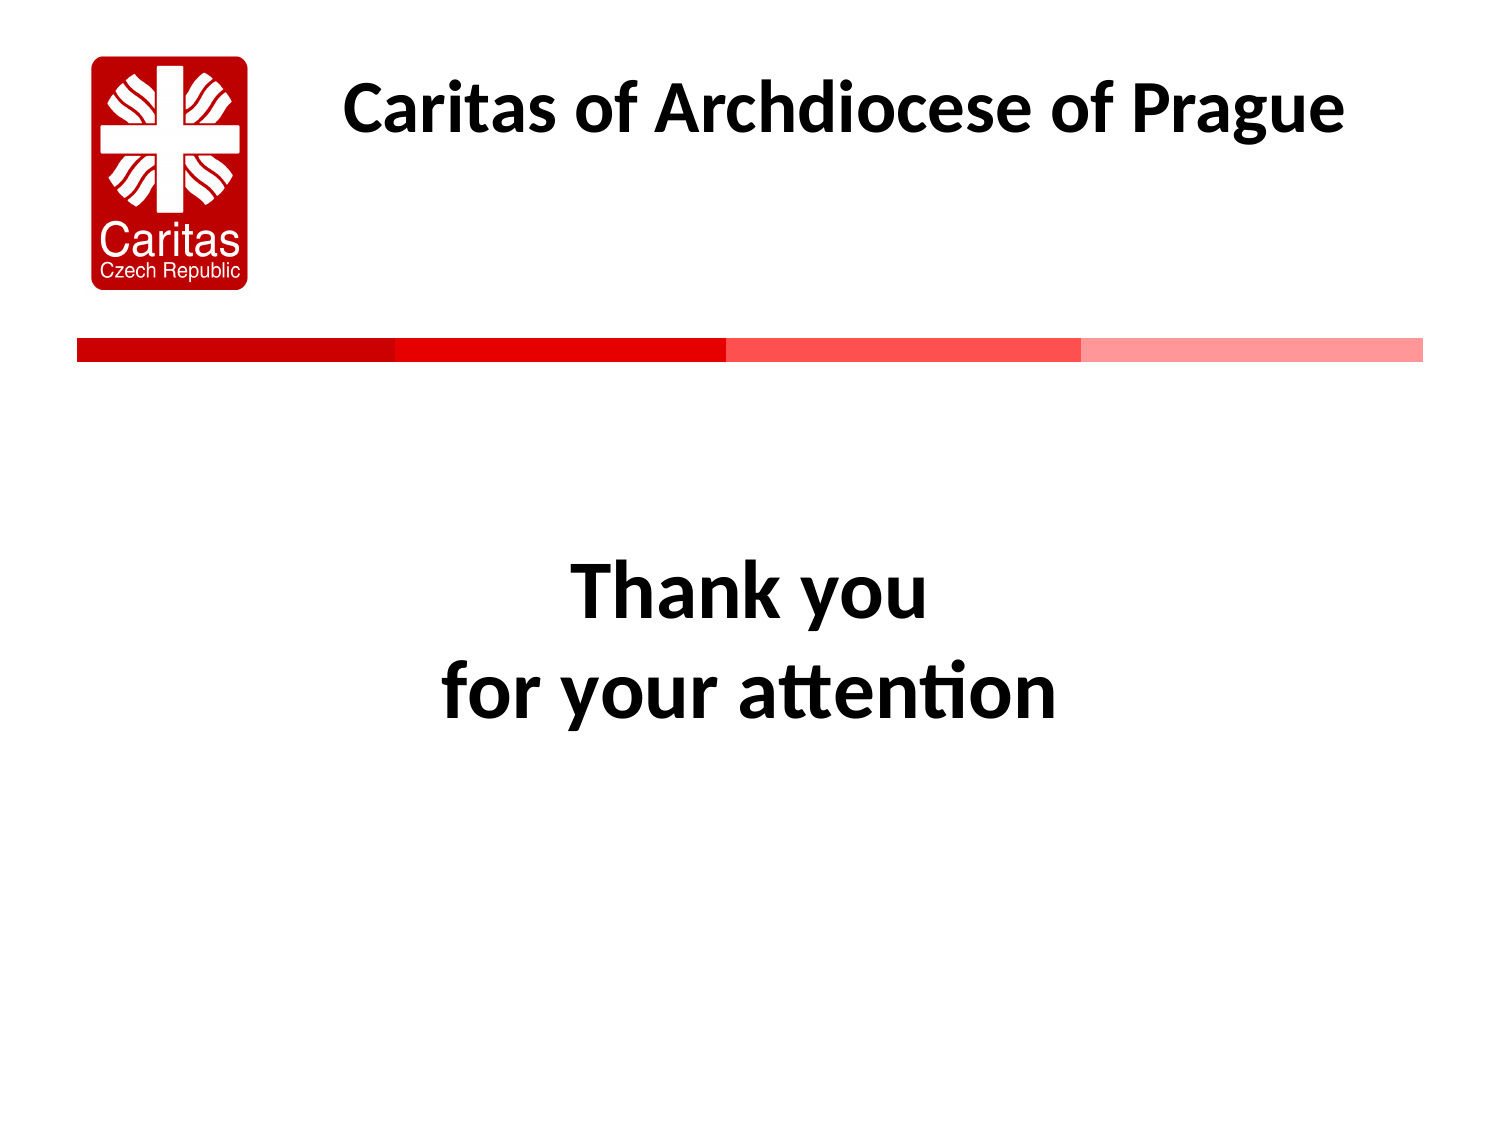

# Caritas of Archdiocese of Prague
Thank you
for your attention